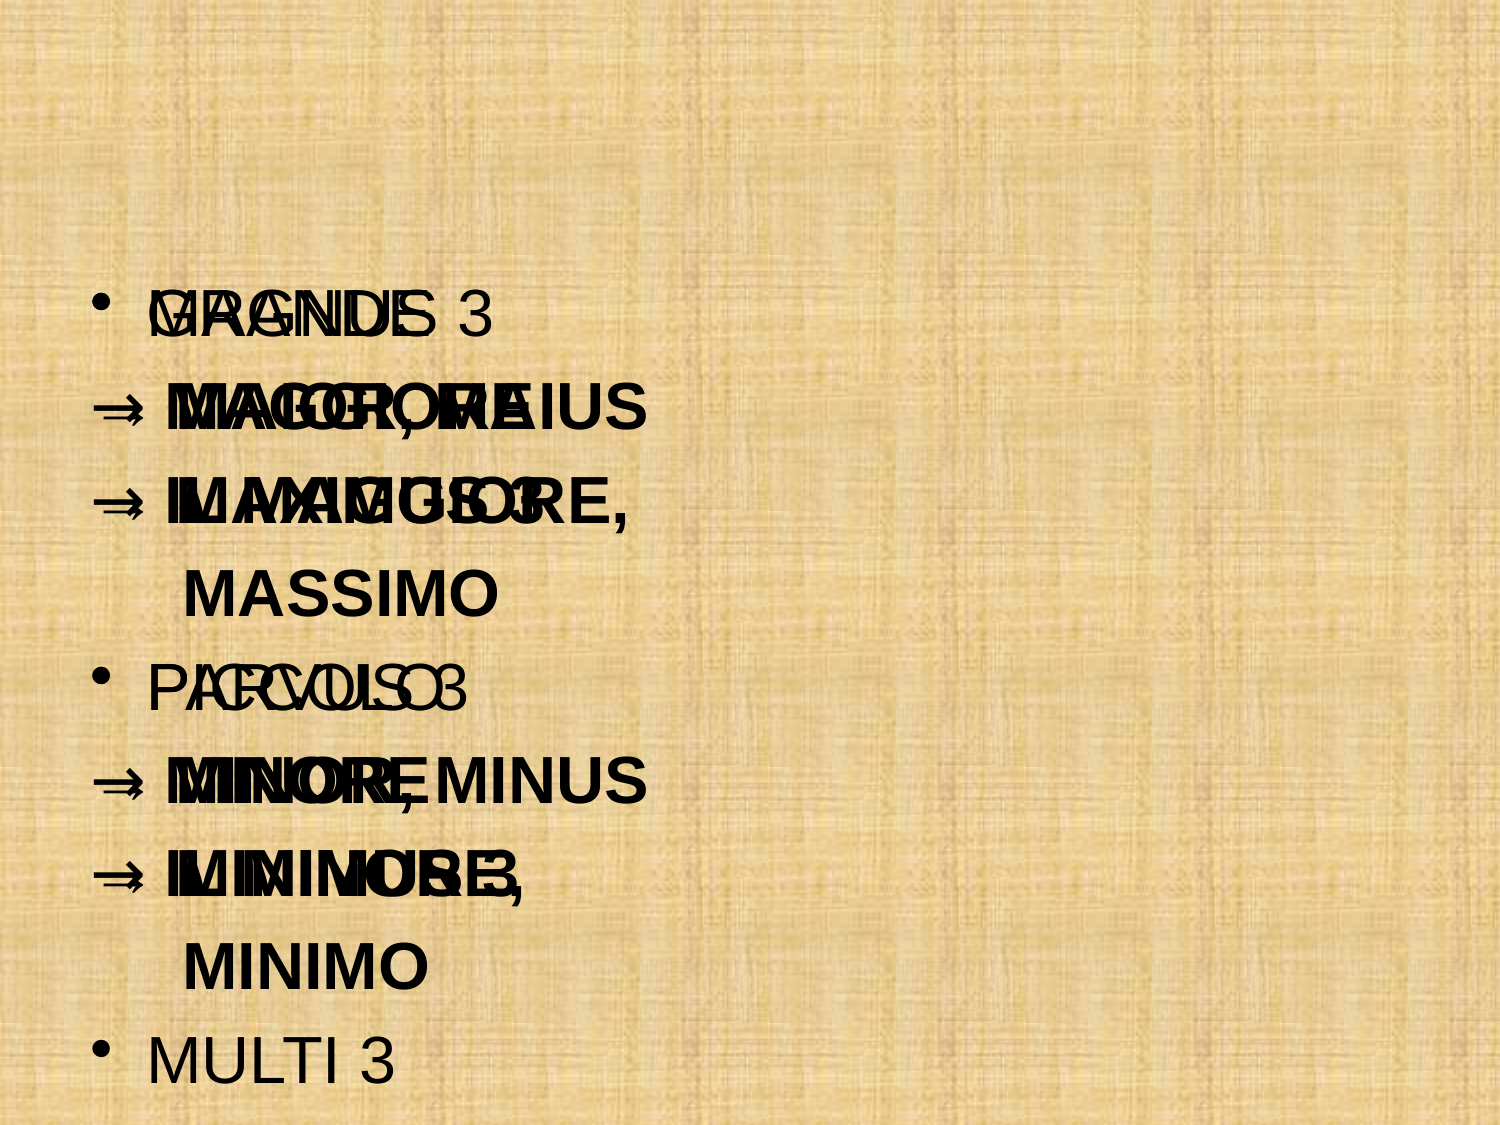

#
MAGNUS 3
→ MAIOR, MAIUS
→ MAXIMUS 3
PARVUS 3
→ MINOR, MINUS
→ MINIMUS 3
MULTI 3
→ PLURES, PLURA
→ PLURIMI 3
GRANDE
→ MAGGIORE
→ IL MAGGIORE,
 MASSIMO
PICCOLO
→ MINORE
→ IL MINORE,
 MINIMO